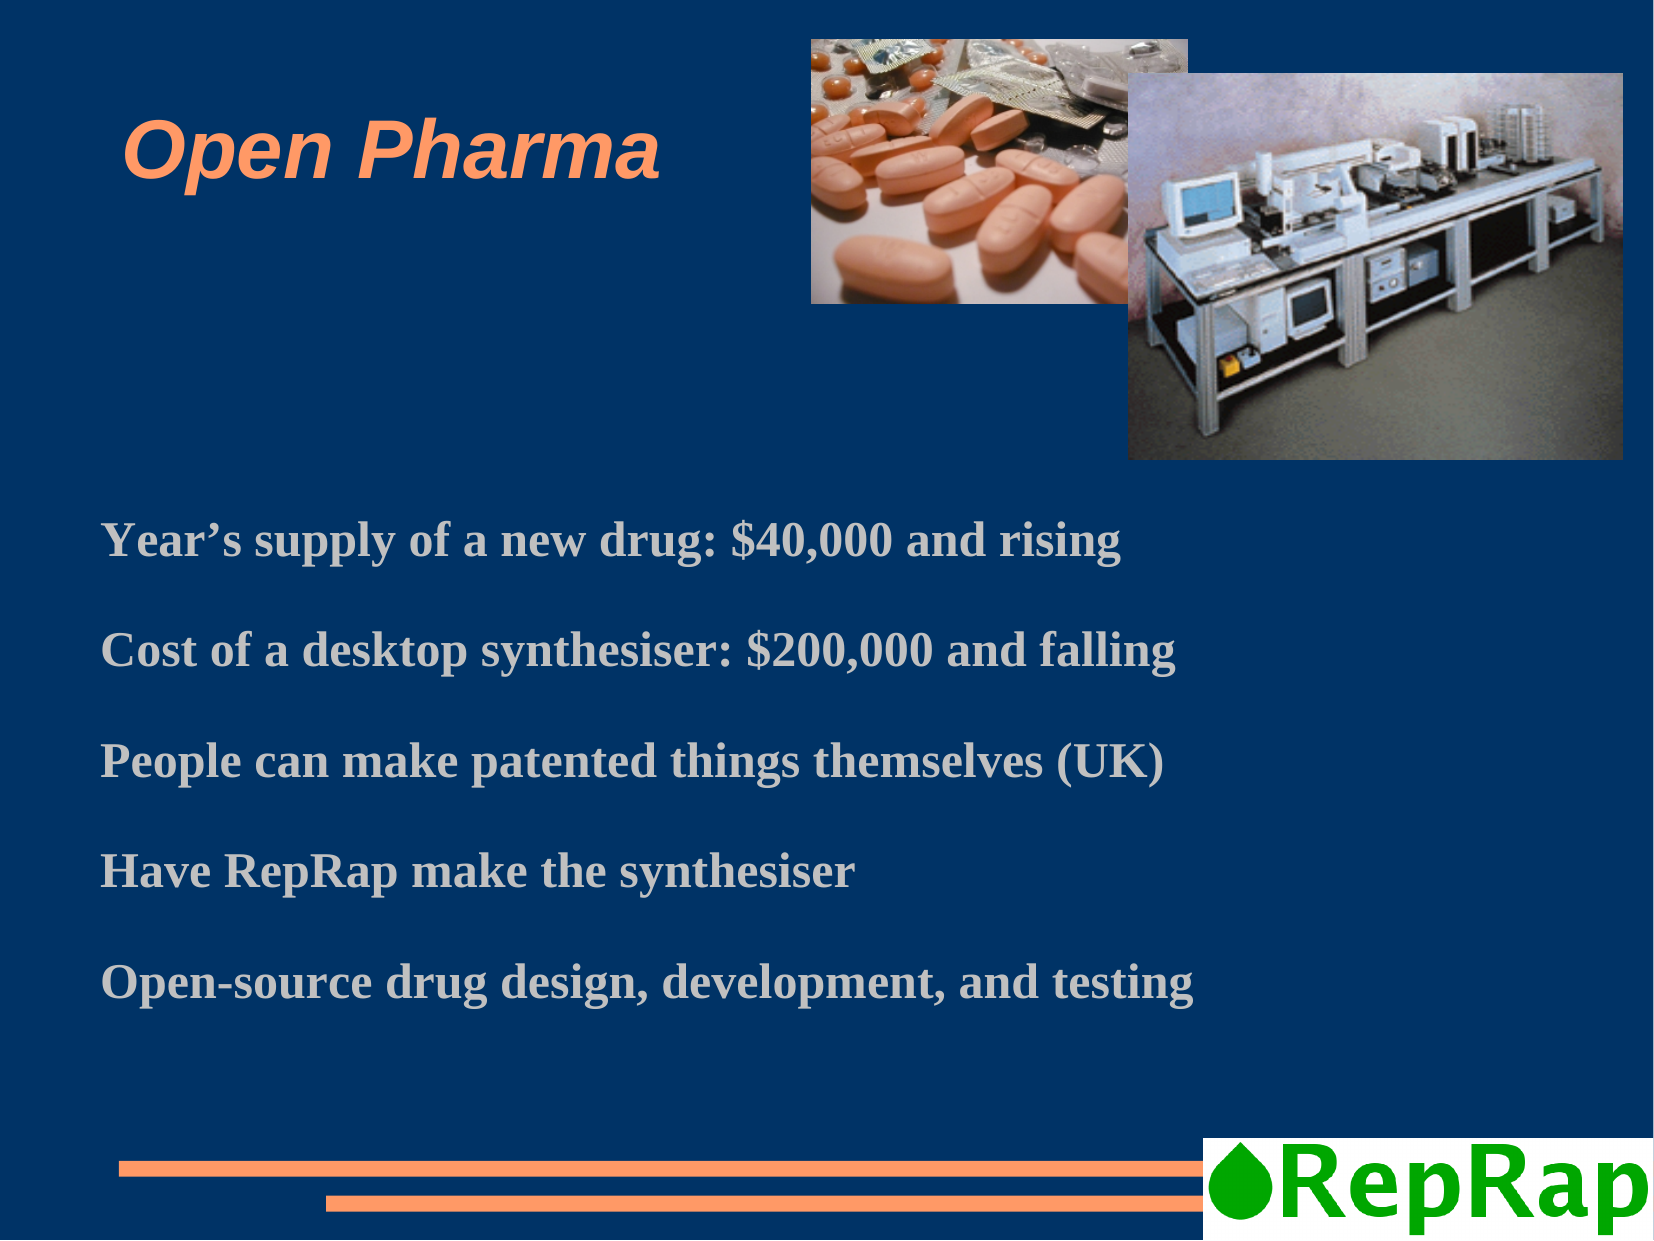

# Open Pharma
 Year’s supply of a new drug: $40,000 and rising
 Cost of a desktop synthesiser: $200,000 and falling
 People can make patented things themselves (UK)
 Have RepRap make the synthesiser
 Open-source drug design, development, and testing